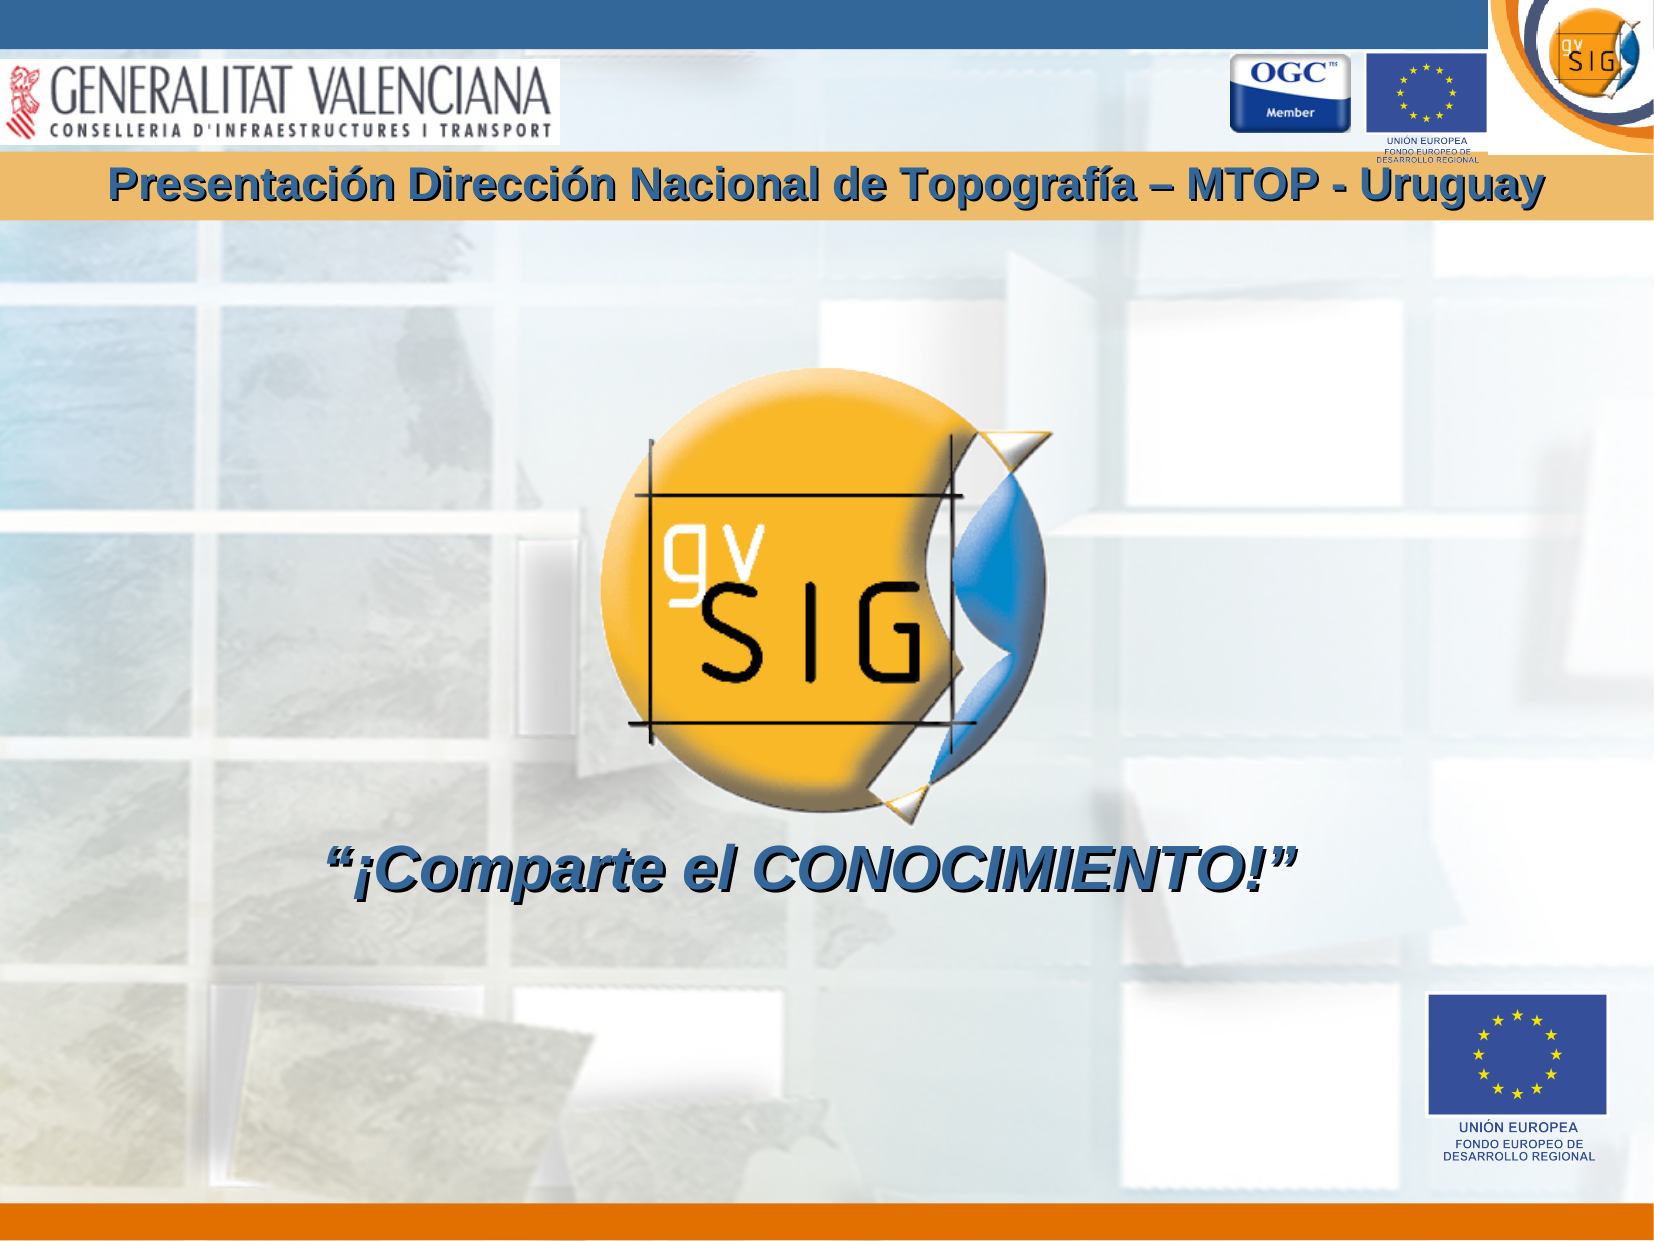

Presentación Dirección Nacional de Topografía – MTOP - Uruguay
“¡Comparte el CONOCIMIENTO!”